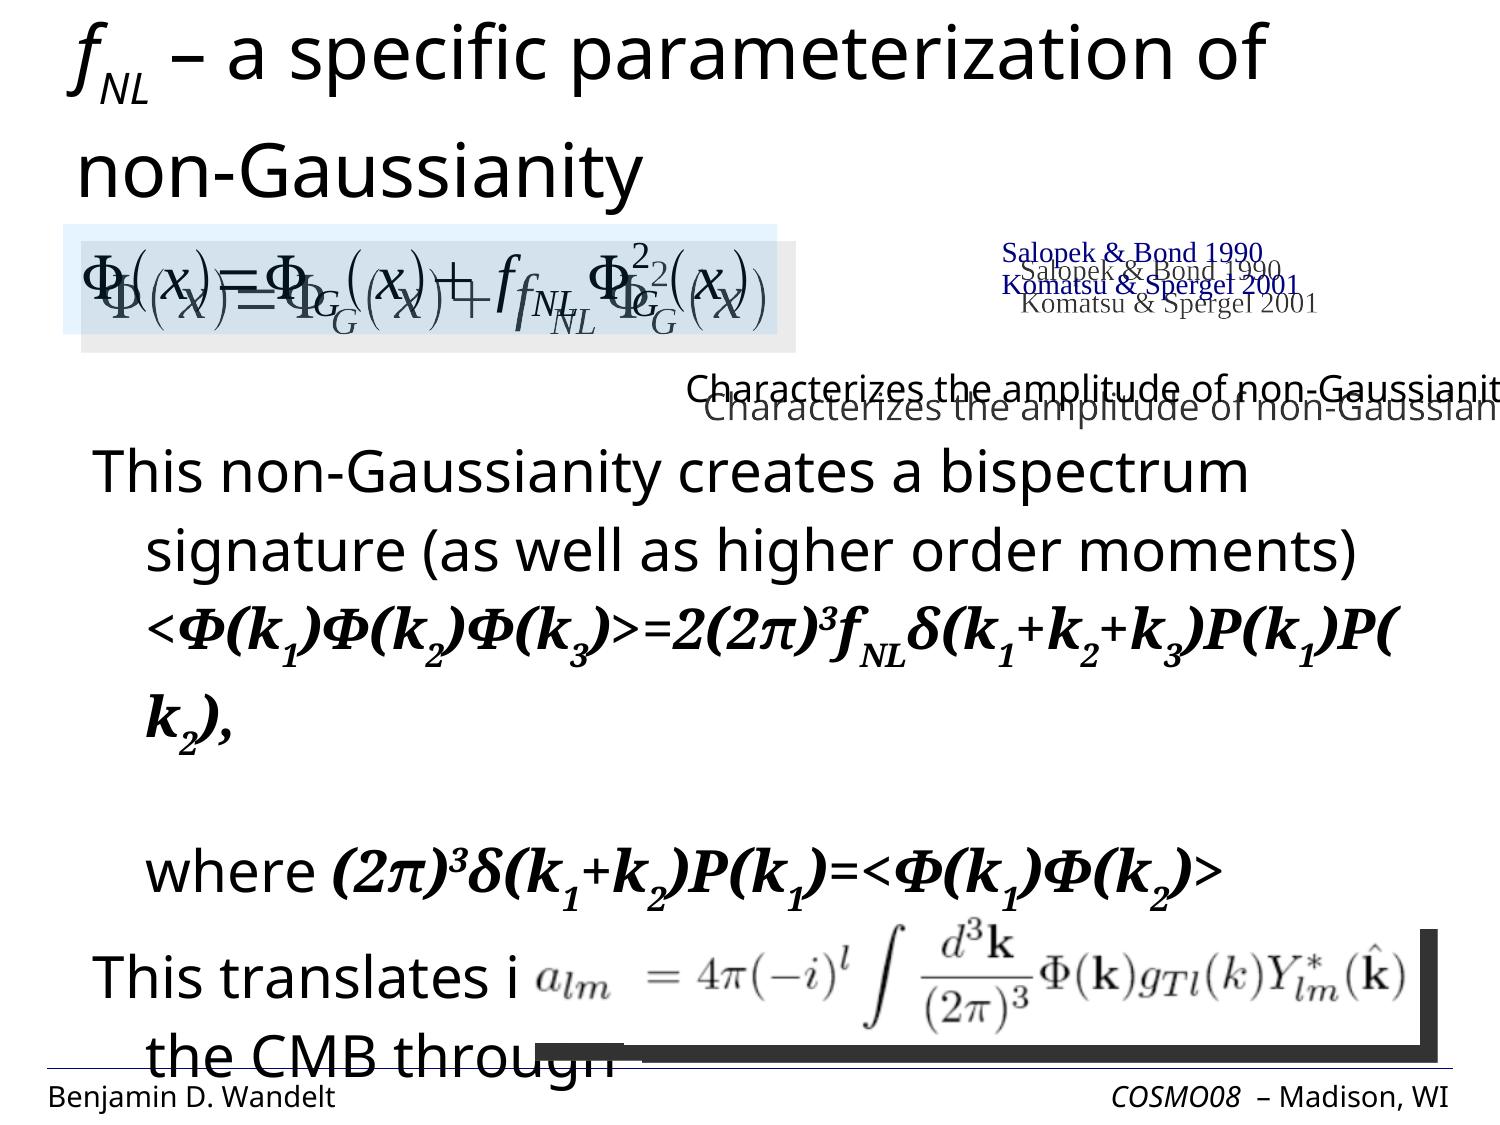

# fNL – a specific parameterization of non-Gaussianity
Salopek & Bond 1990
Komatsu & Spergel 2001
Characterizes the amplitude of non-Gaussianity
This non-Gaussianity creates a bispectrum signature (as well as higher order moments) <Φ(k1)Φ(k2)Φ(k3)>=2(2π)3fNLδ(k1+k2+k3)P(k1)P(k2),
where (2π)3δ(k1+k2)P(k1)=<Φ(k1)Φ(k2)>
This translates into a bispectrum signature in the CMB through
August 2, 2008